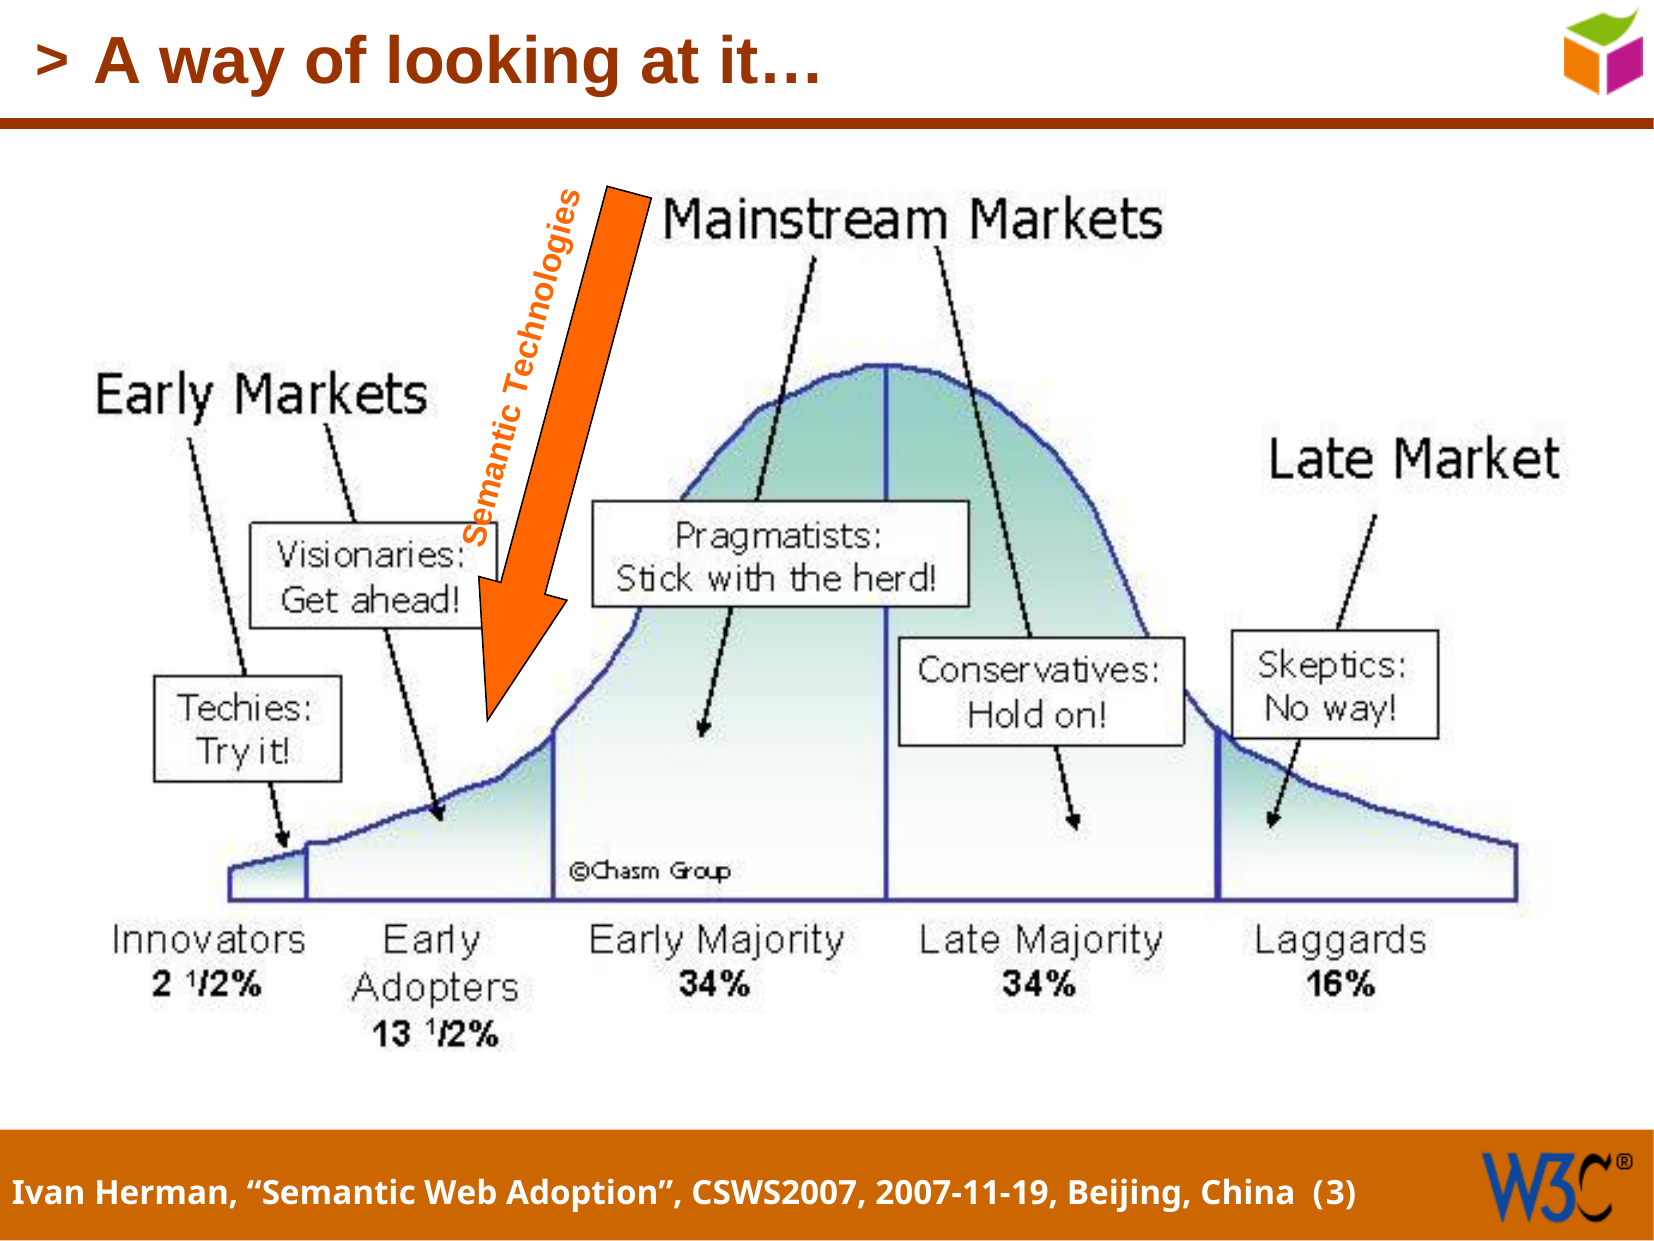

# A way of looking at it…
Semantic Technologies